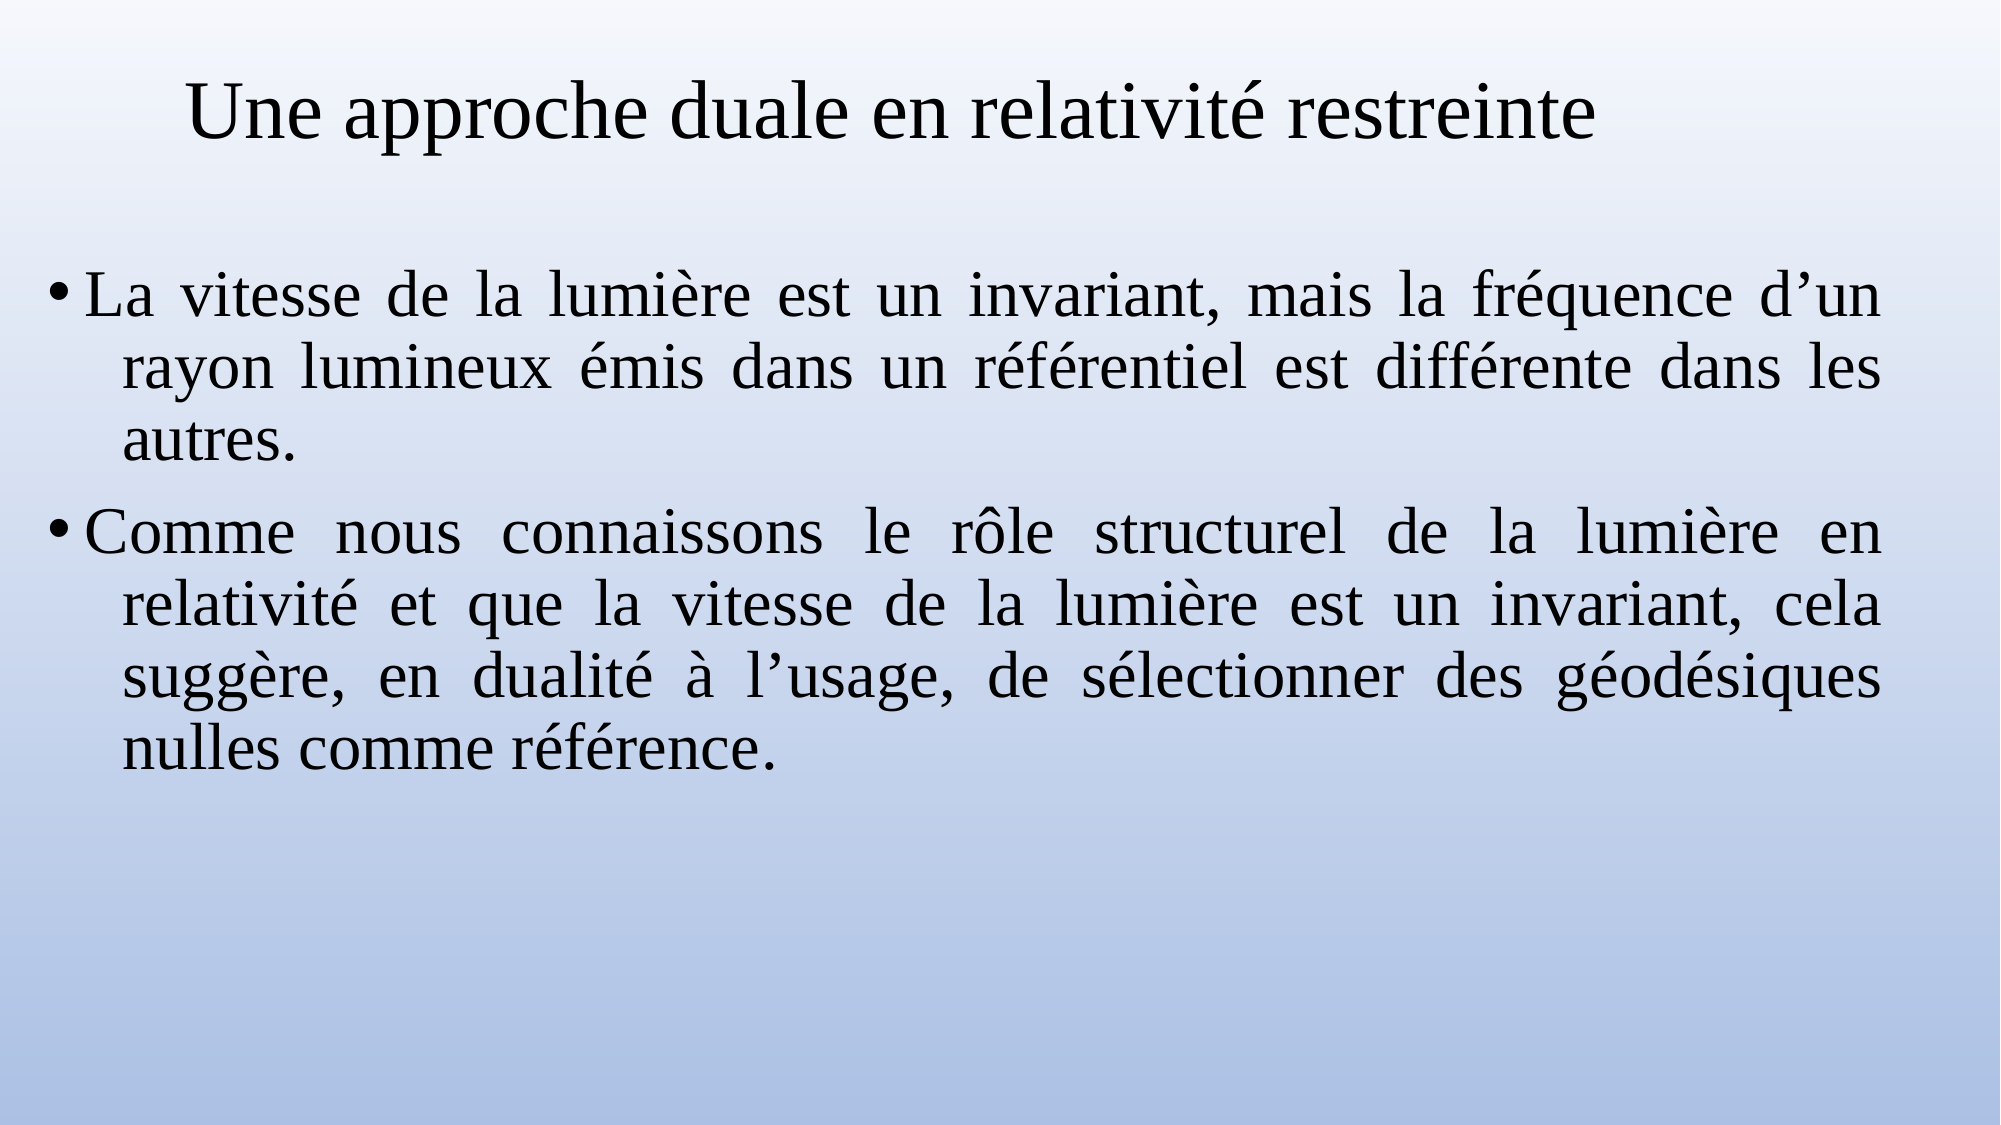

# Une approche duale en relativité restreinte
La vitesse de la lumière est un invariant, mais la fréquence d’un rayon lumineux émis dans un référentiel est différente dans les autres.
Comme nous connaissons le rôle structurel de la lumière en relativité et que la vitesse de la lumière est un invariant, cela suggère, en dualité à l’usage, de sélectionner des géodésiques nulles comme référence.